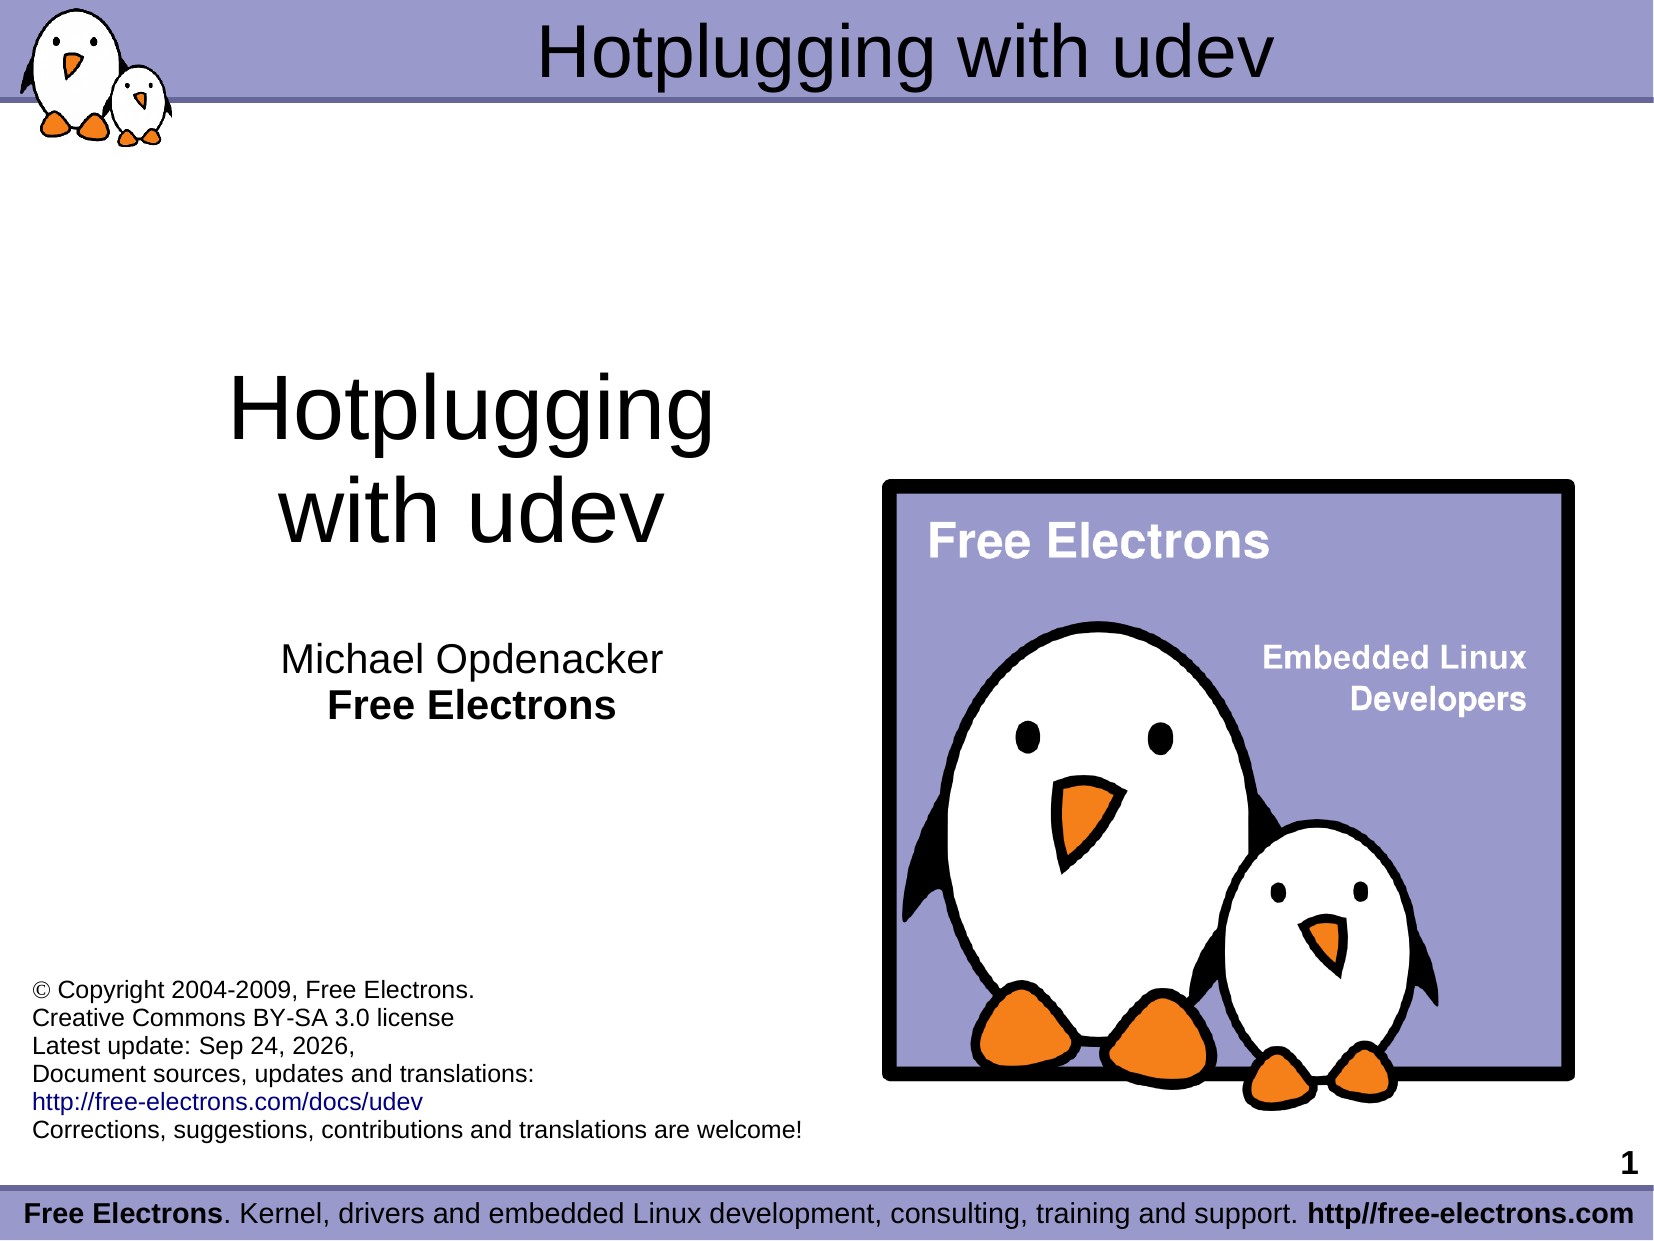

# Hotplugging with udev
Hotplugging
with udev
Michael Opdenacker
Free Electrons
© Copyright 2004-2009, Free Electrons.
Creative Commons BY-SA 3.0 license
Latest update: ,
Document sources, updates and translations:
http://free-electrons.com/docs/udev
Corrections, suggestions, contributions and translations are welcome!